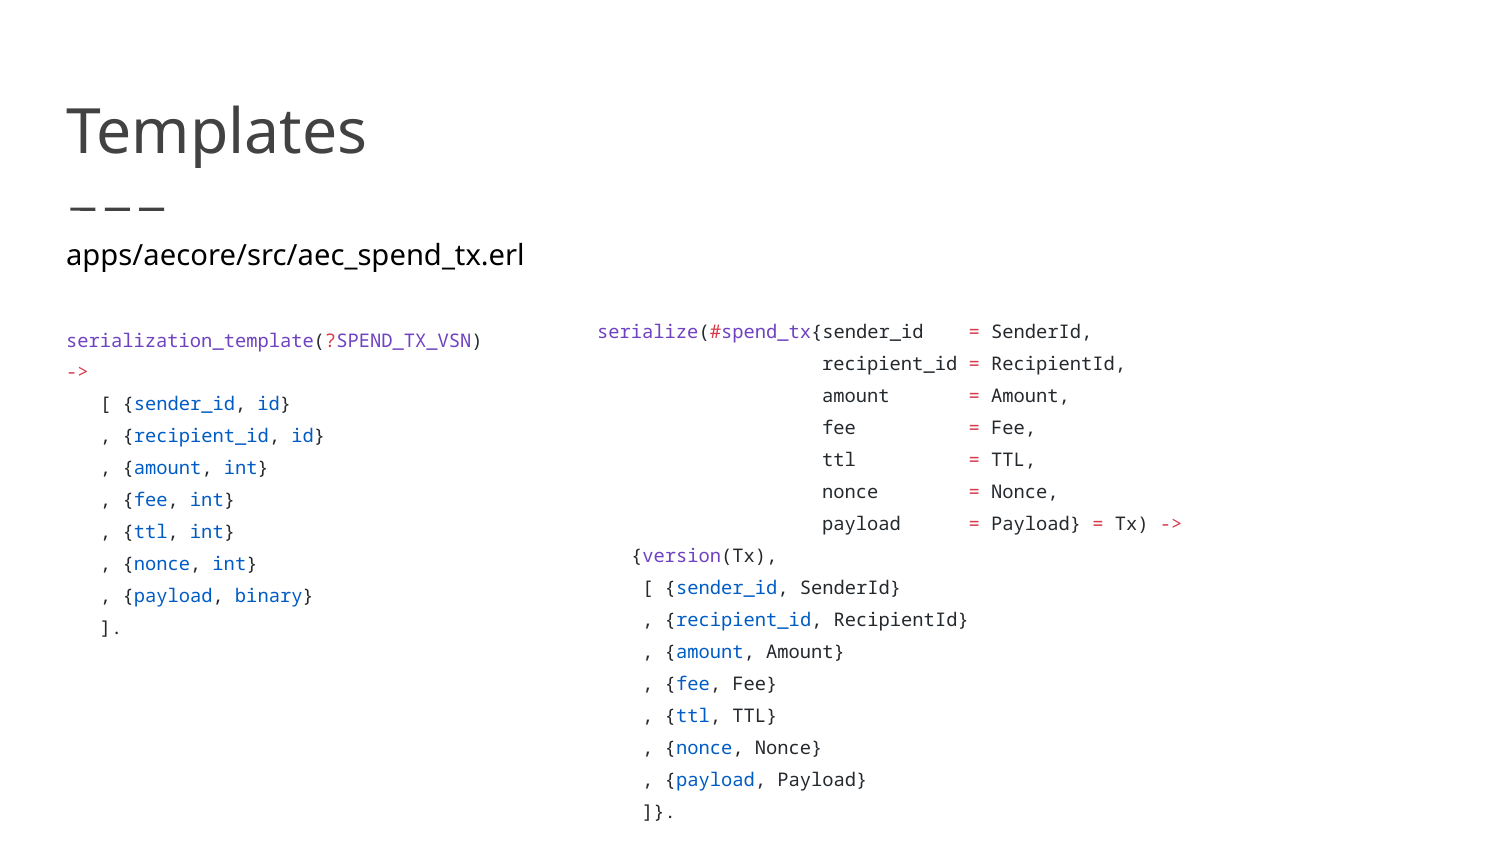

# Templates
apps/aecore/src/aec_spend_tx.erl
serialize(#spend_tx{sender_id = SenderId,
 recipient_id = RecipientId,
 amount = Amount,
 fee = Fee,
 ttl = TTL,
 nonce = Nonce,
 payload = Payload} = Tx) ->
 {version(Tx),
 [ {sender_id, SenderId}
 , {recipient_id, RecipientId}
 , {amount, Amount}
 , {fee, Fee}
 , {ttl, TTL}
 , {nonce, Nonce}
 , {payload, Payload}
 ]}.
serialization_template(?SPEND_TX_VSN) ->
 [ {sender_id, id}
 , {recipient_id, id}
 , {amount, int}
 , {fee, int}
 , {ttl, int}
 , {nonce, int}
 , {payload, binary}
 ].